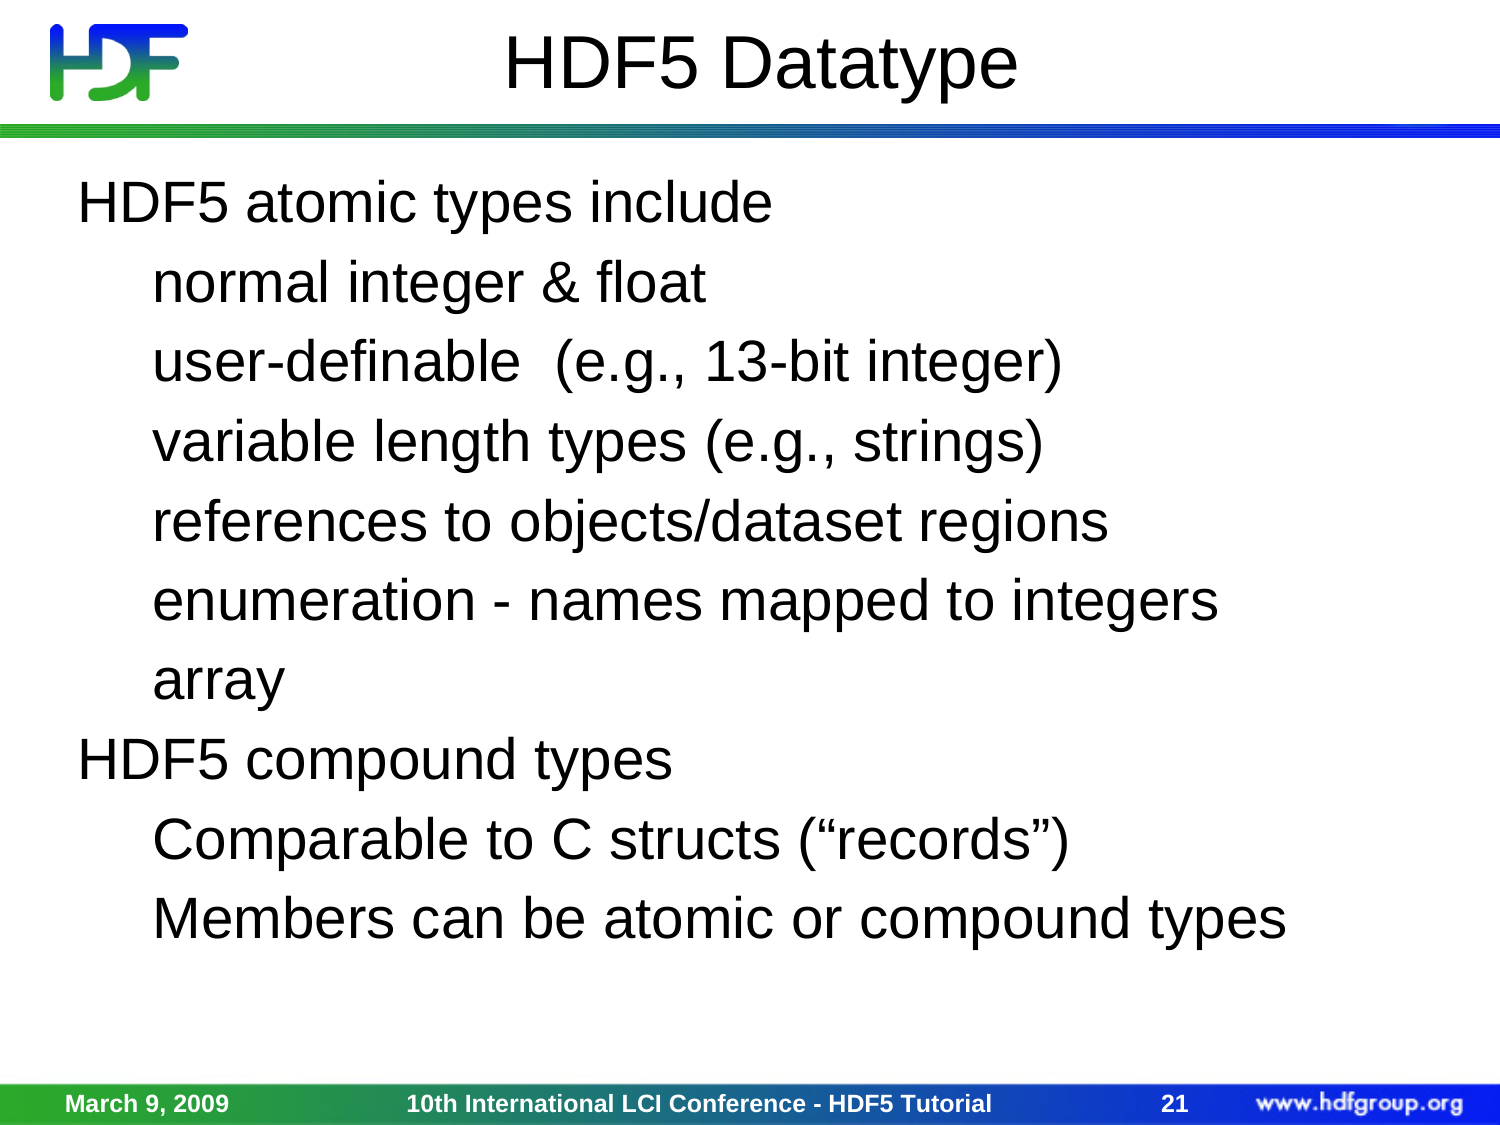

# HDF5 Datatype
HDF5 atomic types include
normal integer & float
user-definable (e.g., 13-bit integer)
variable length types (e.g., strings)
references to objects/dataset regions
enumeration - names mapped to integers
array
HDF5 compound types
Comparable to C structs (“records”)
Members can be atomic or compound types
March 9, 2009
10th International LCI Conference - HDF5 Tutorial